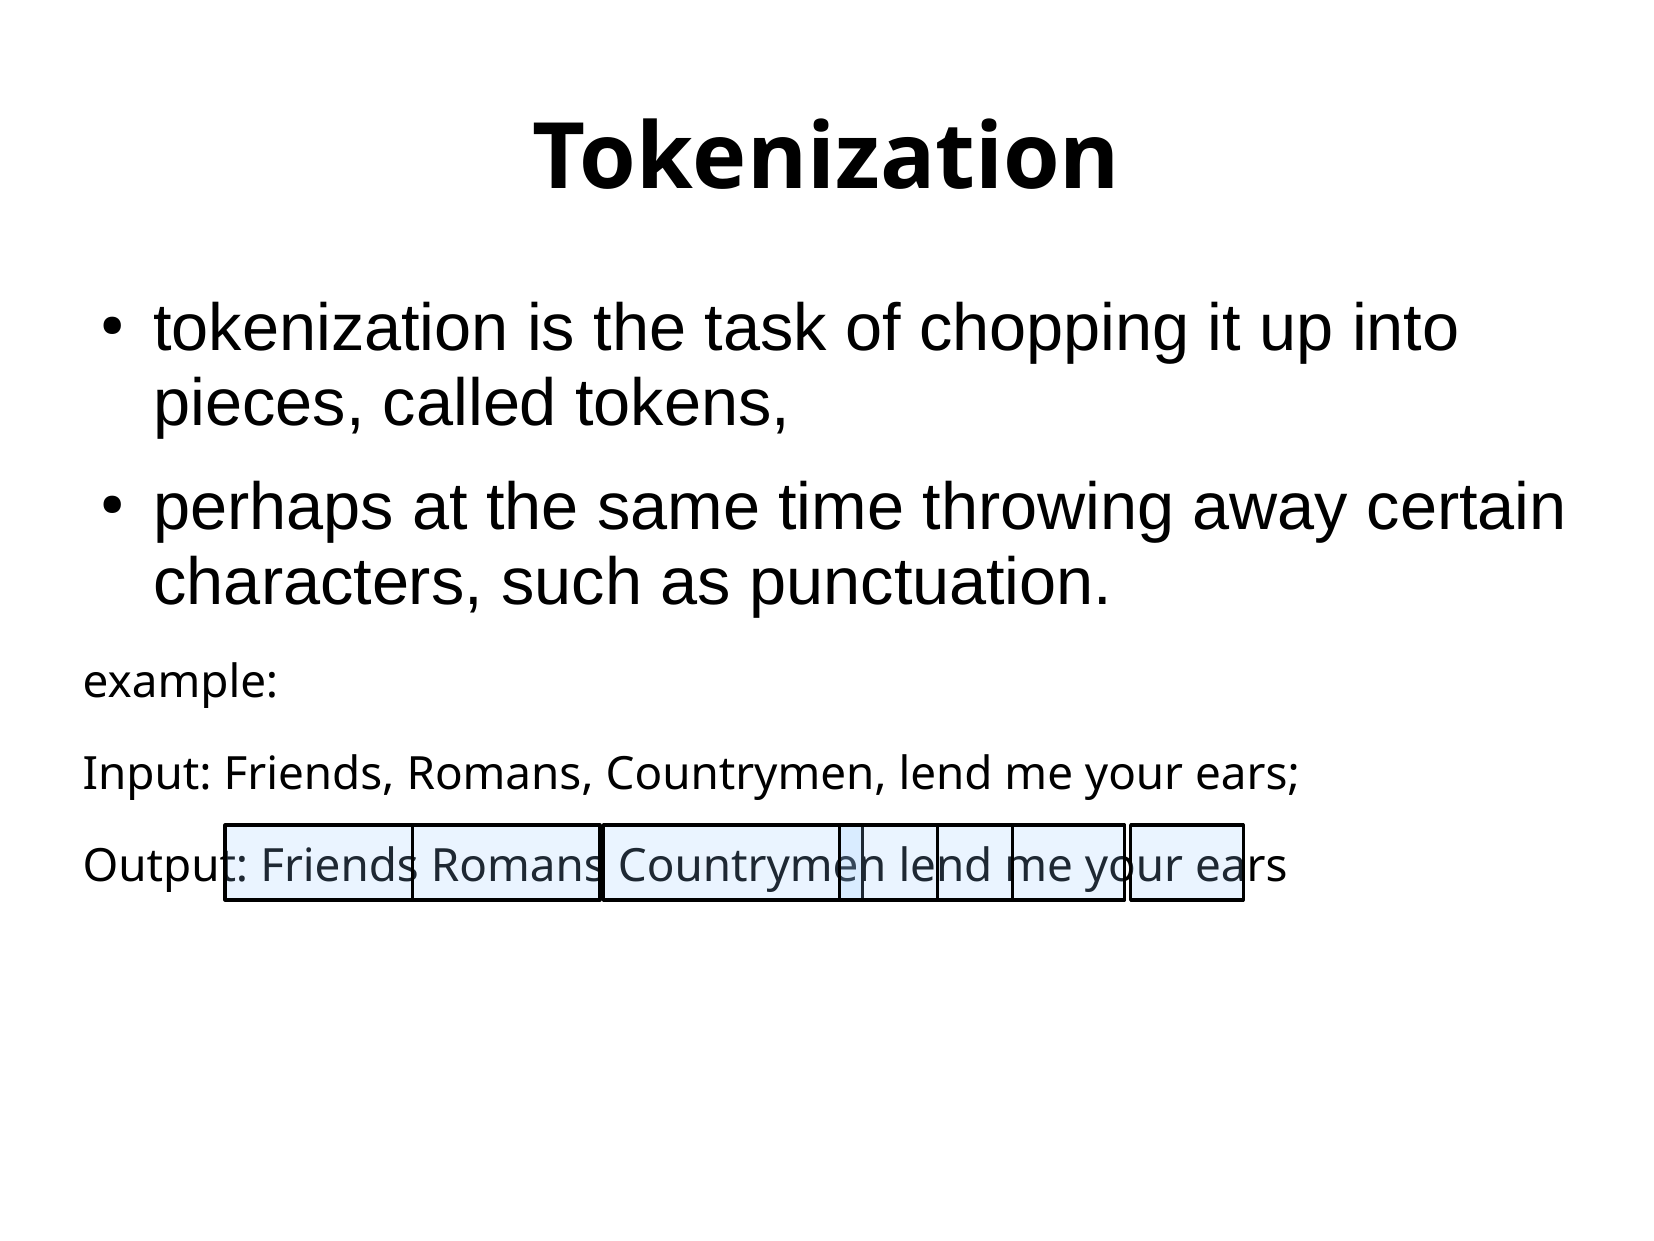

# Tokenization
tokenization is the task of chopping it up into pieces, called tokens,
perhaps at the same time throwing away certain characters, such as punctuation.
example:
Input: Friends, Romans, Countrymen, lend me your ears;
Output: Friends Romans Countrymen lend me your ears